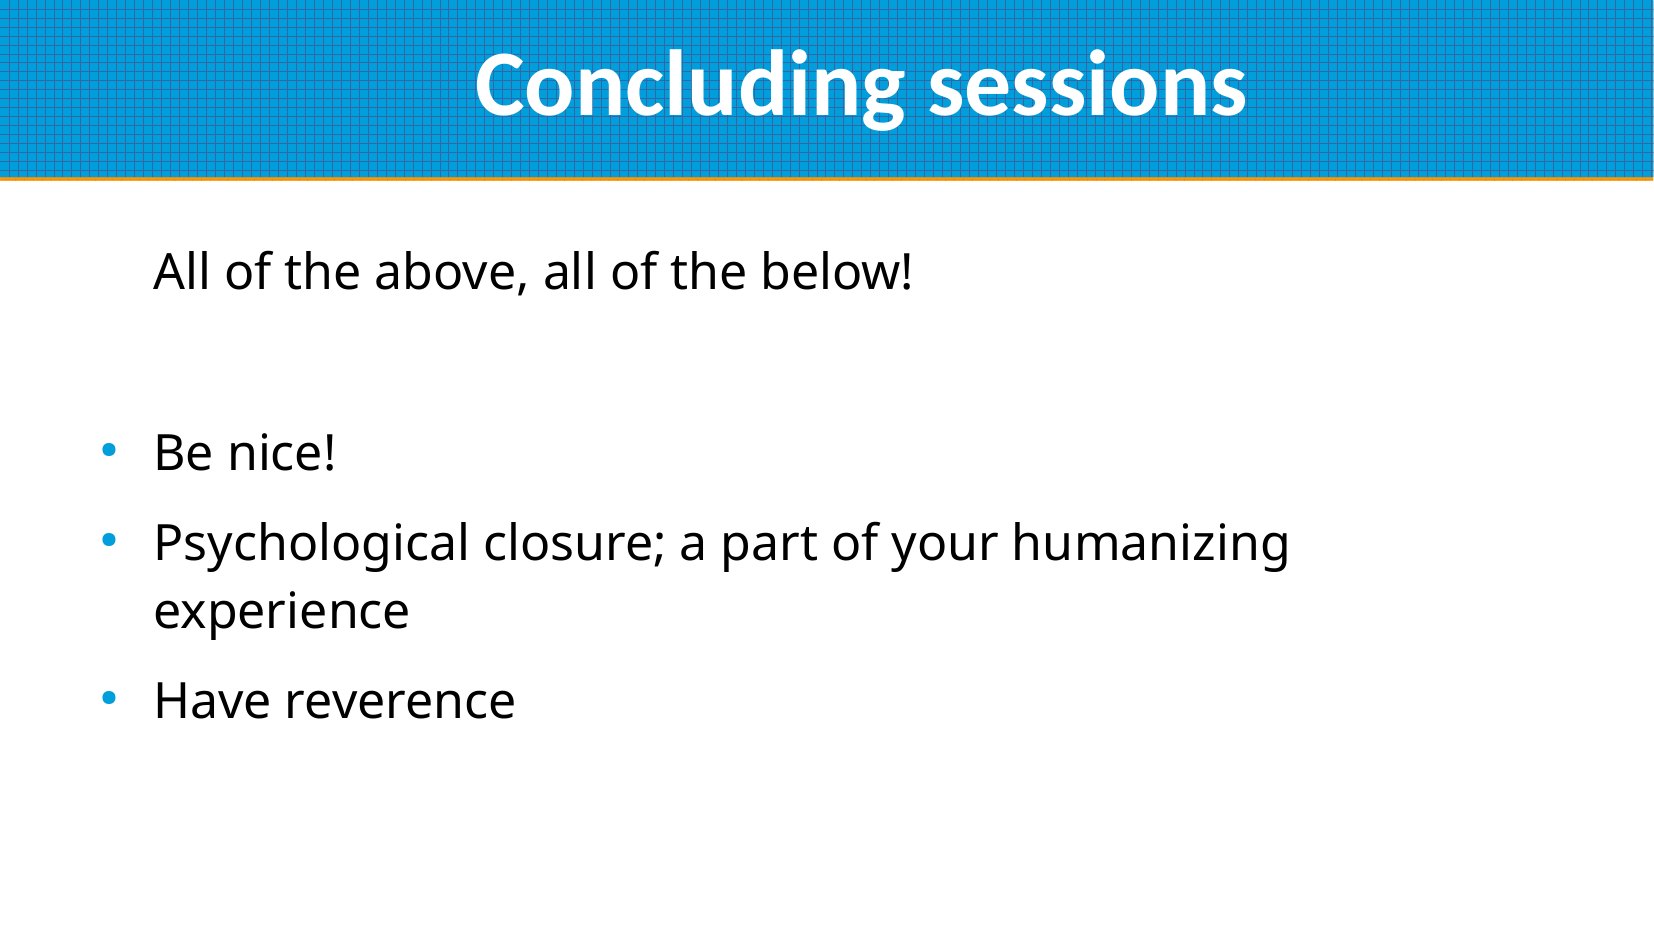

# Concluding sessions
All of the above, all of the below!
Be nice!
Psychological closure; a part of your humanizing experience
Have reverence